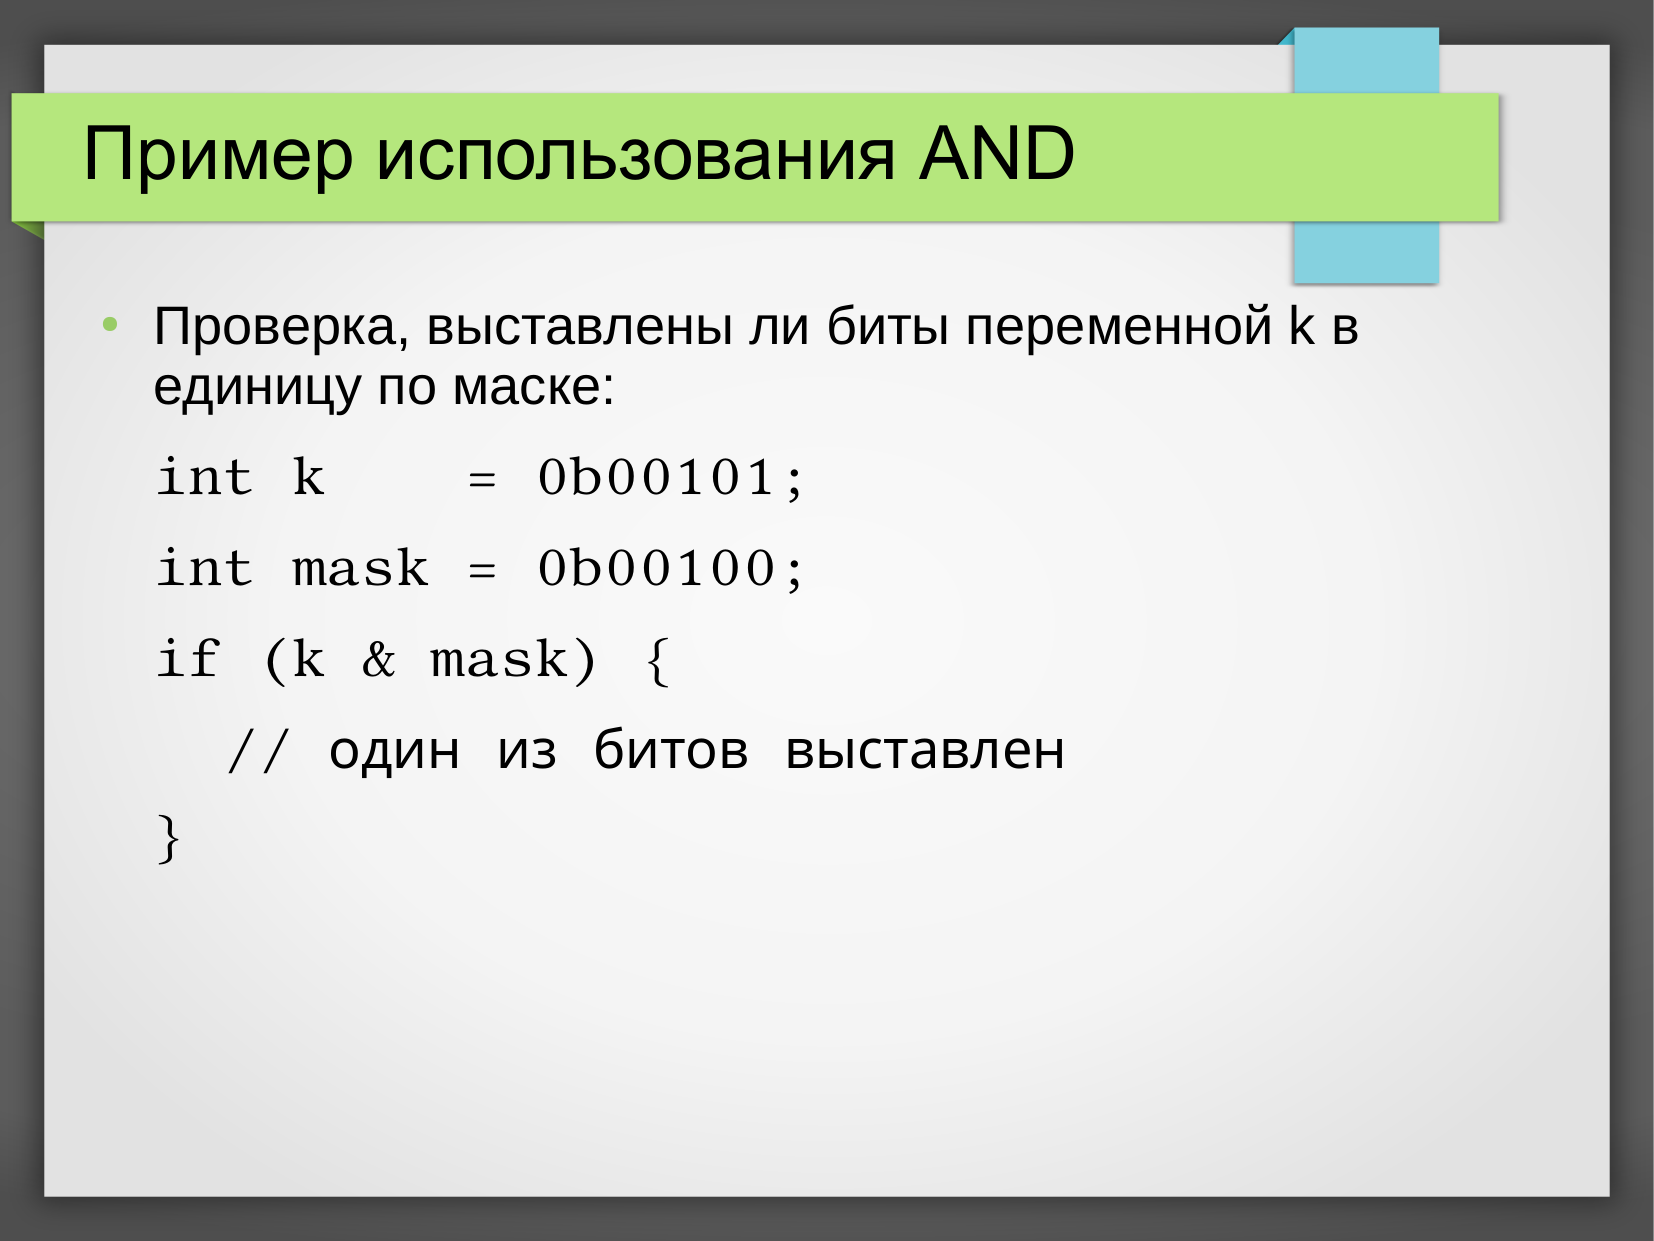

# Пример использования AND
Проверка, выставлены ли биты переменной k в единицу по маске:
int k = 0b00101;
int mask = 0b00100;
if (k & mask) {
// один из битов выставлен
}